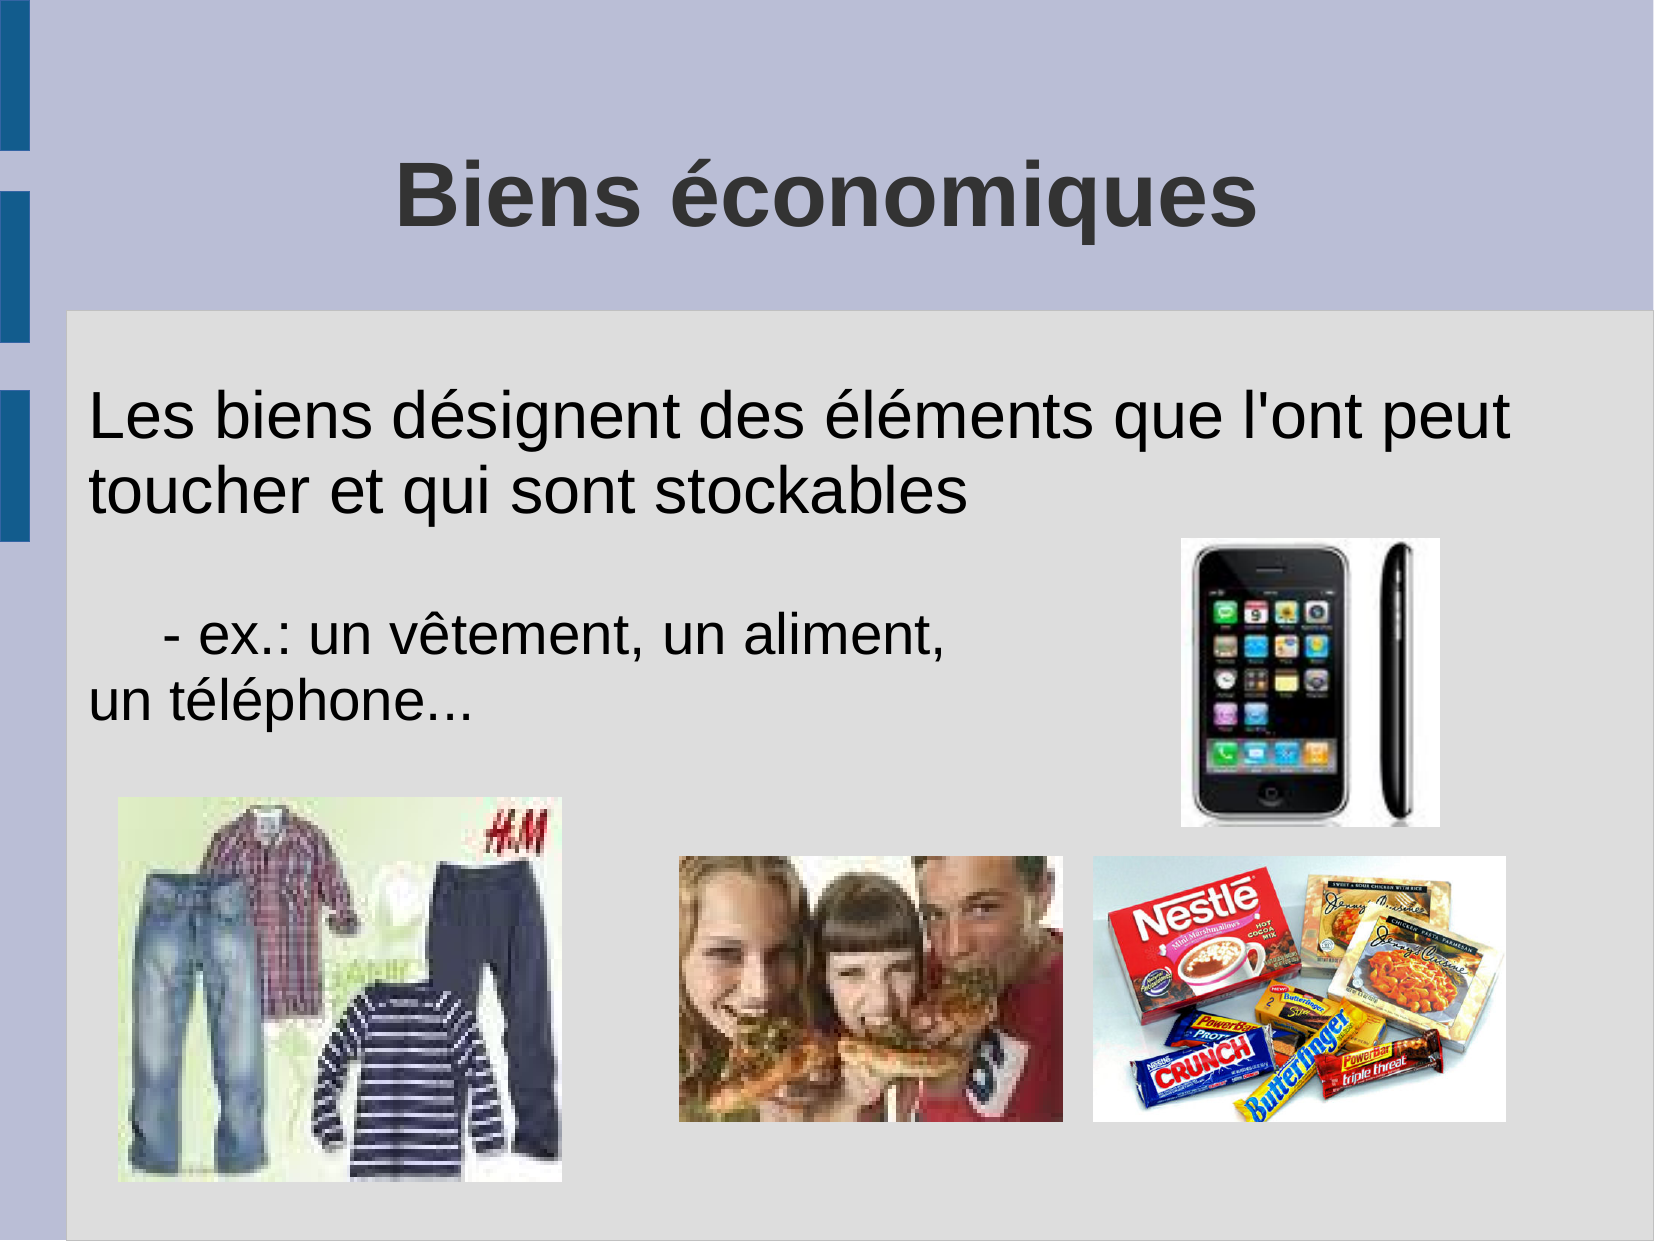

# Biens économiques
Les biens désignent des éléments que l'ont peut toucher et qui sont stockables
	- ex.: un vêtement, un aliment,
un téléphone...